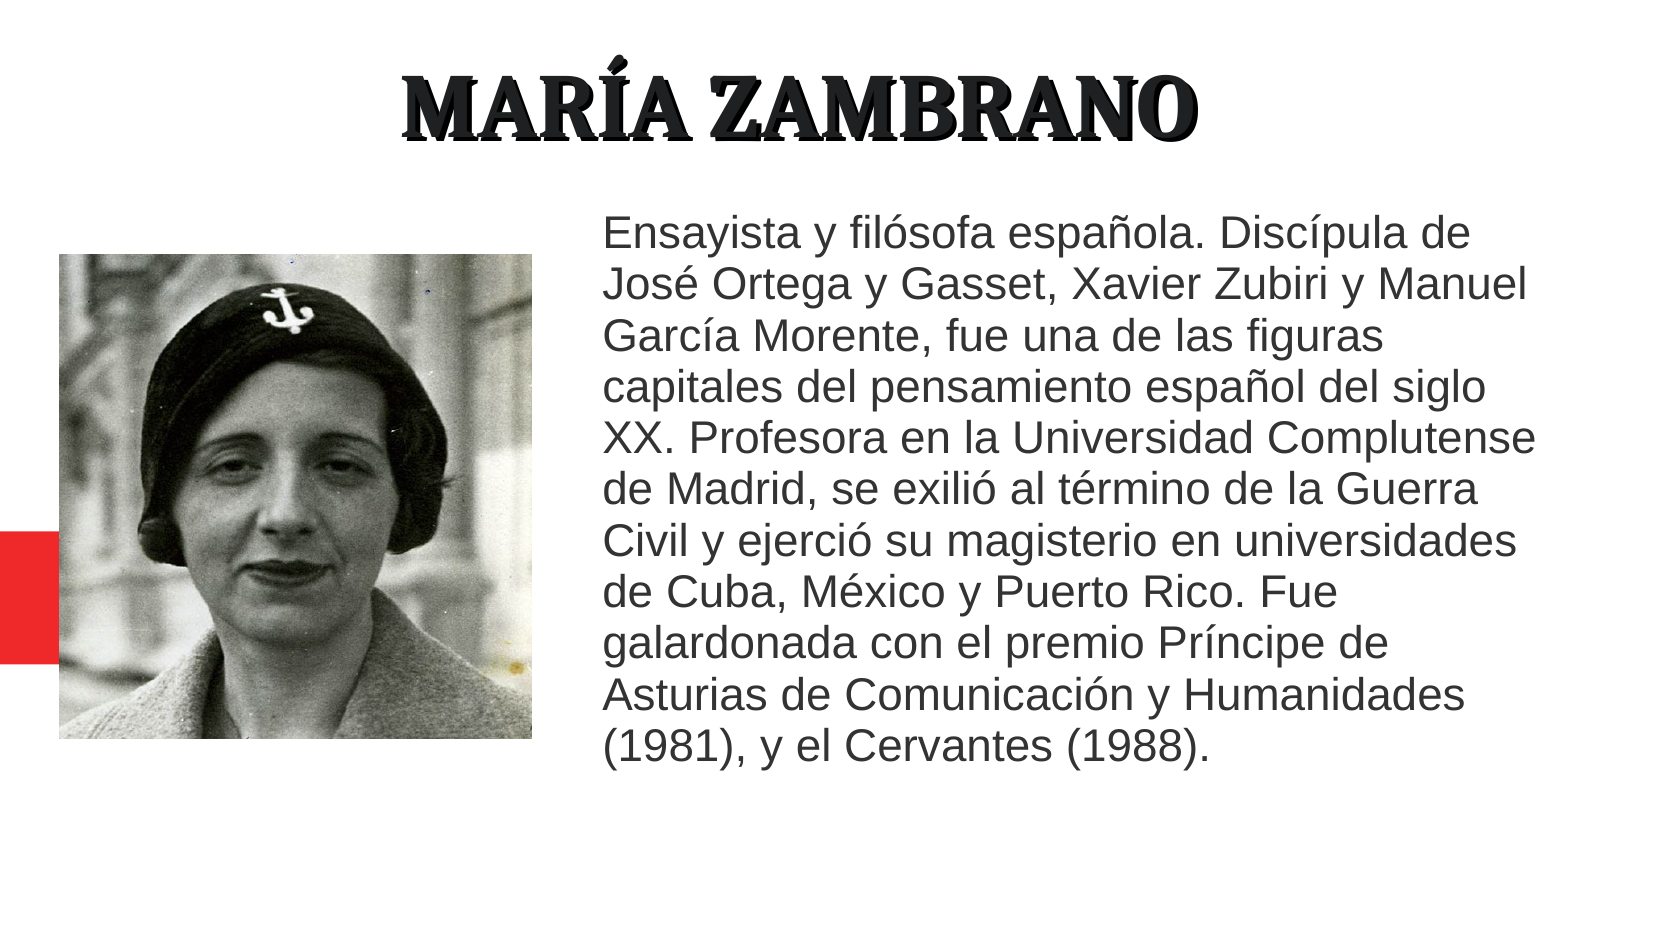

# MARÍA ZAMBRANO
Ensayista y filósofa española. Discípula de José Ortega y Gasset, Xavier Zubiri y Manuel García Morente, fue una de las figuras capitales del pensamiento español del siglo XX. Profesora en la Universidad Complutense de Madrid, se exilió al término de la Guerra Civil y ejerció su magisterio en universidades de Cuba, México y Puerto Rico. Fue galardonada con el premio Príncipe de Asturias de Comunicación y Humanidades (1981), y el Cervantes (1988).